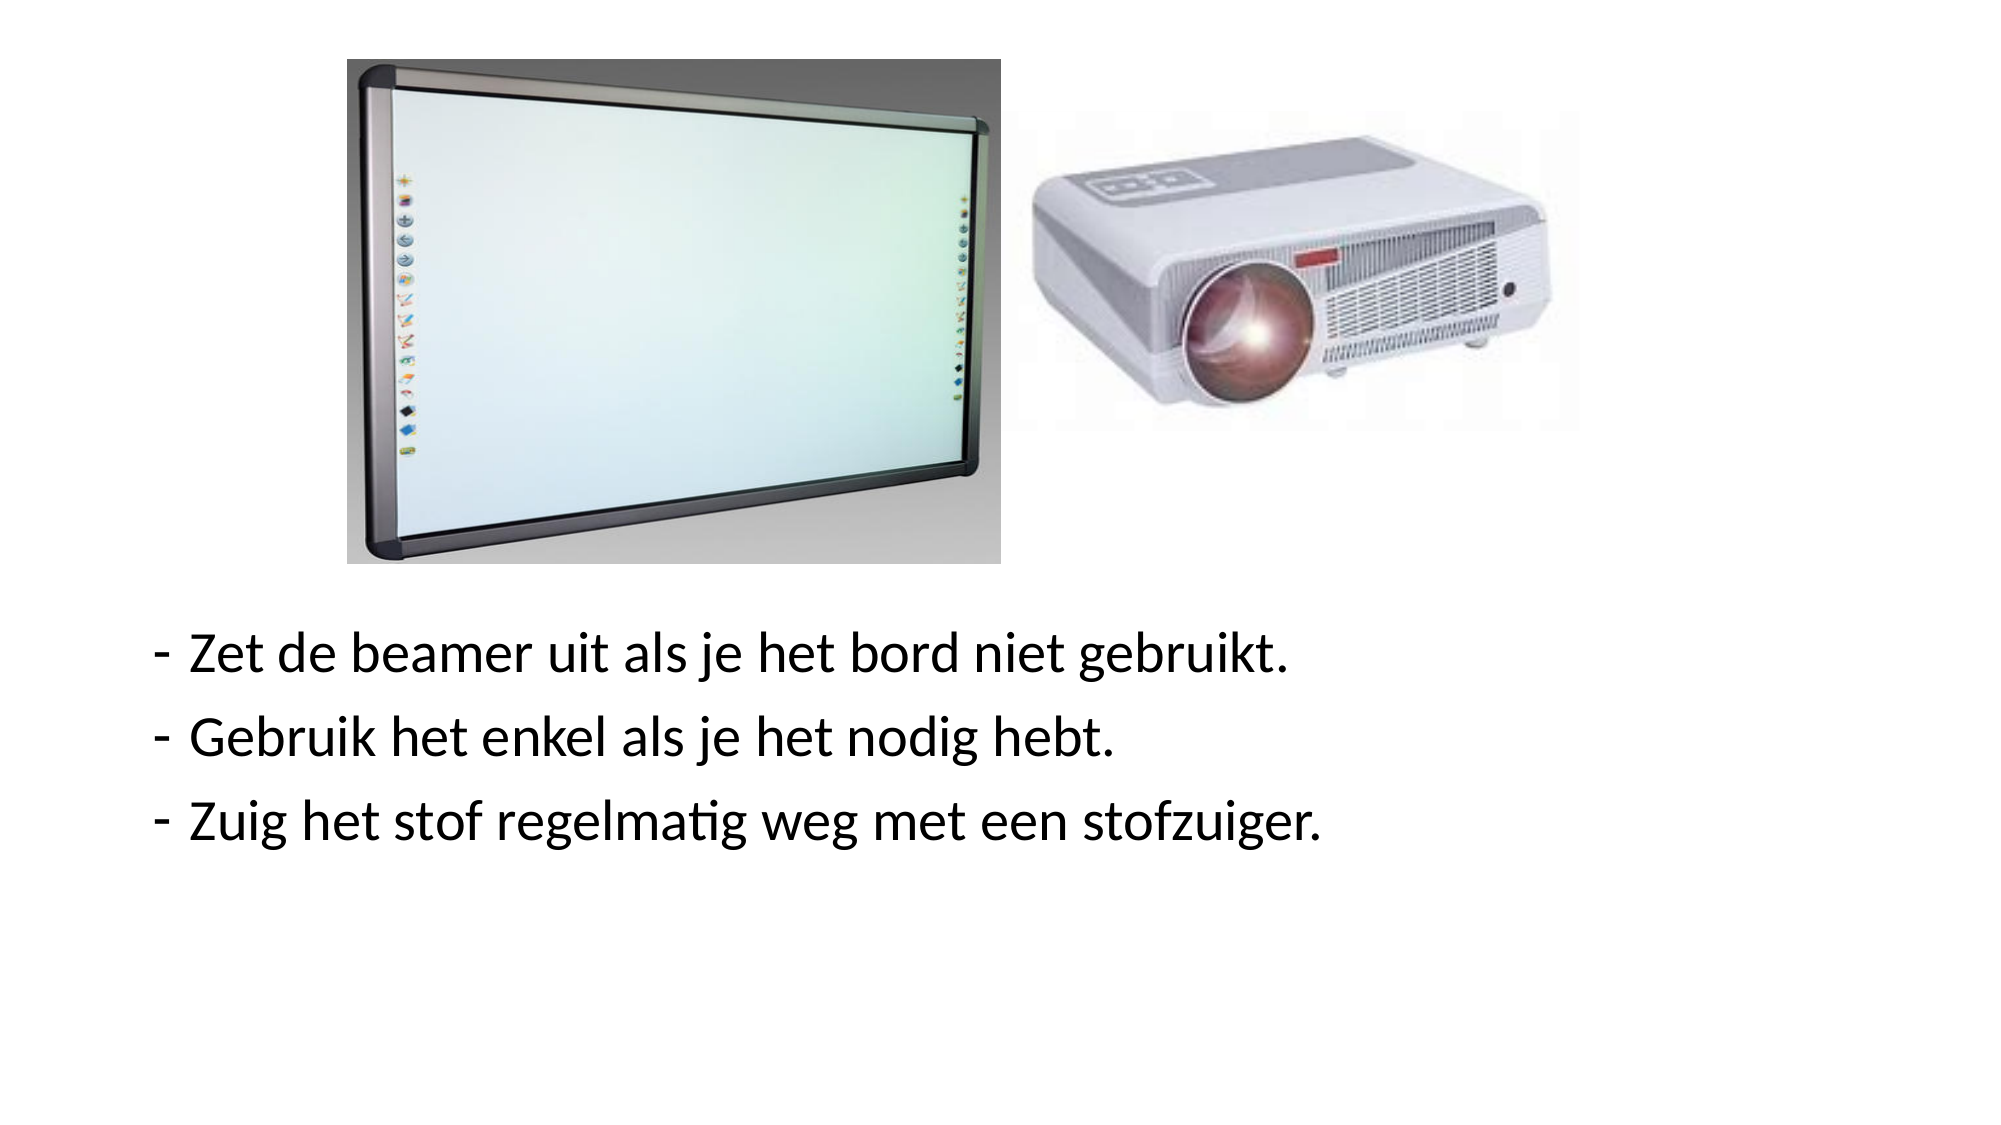

# Zet de beamer uit als je het bord niet gebruikt.
Gebruik het enkel als je het nodig hebt.
Zuig het stof regelmatig weg met een stofzuiger.